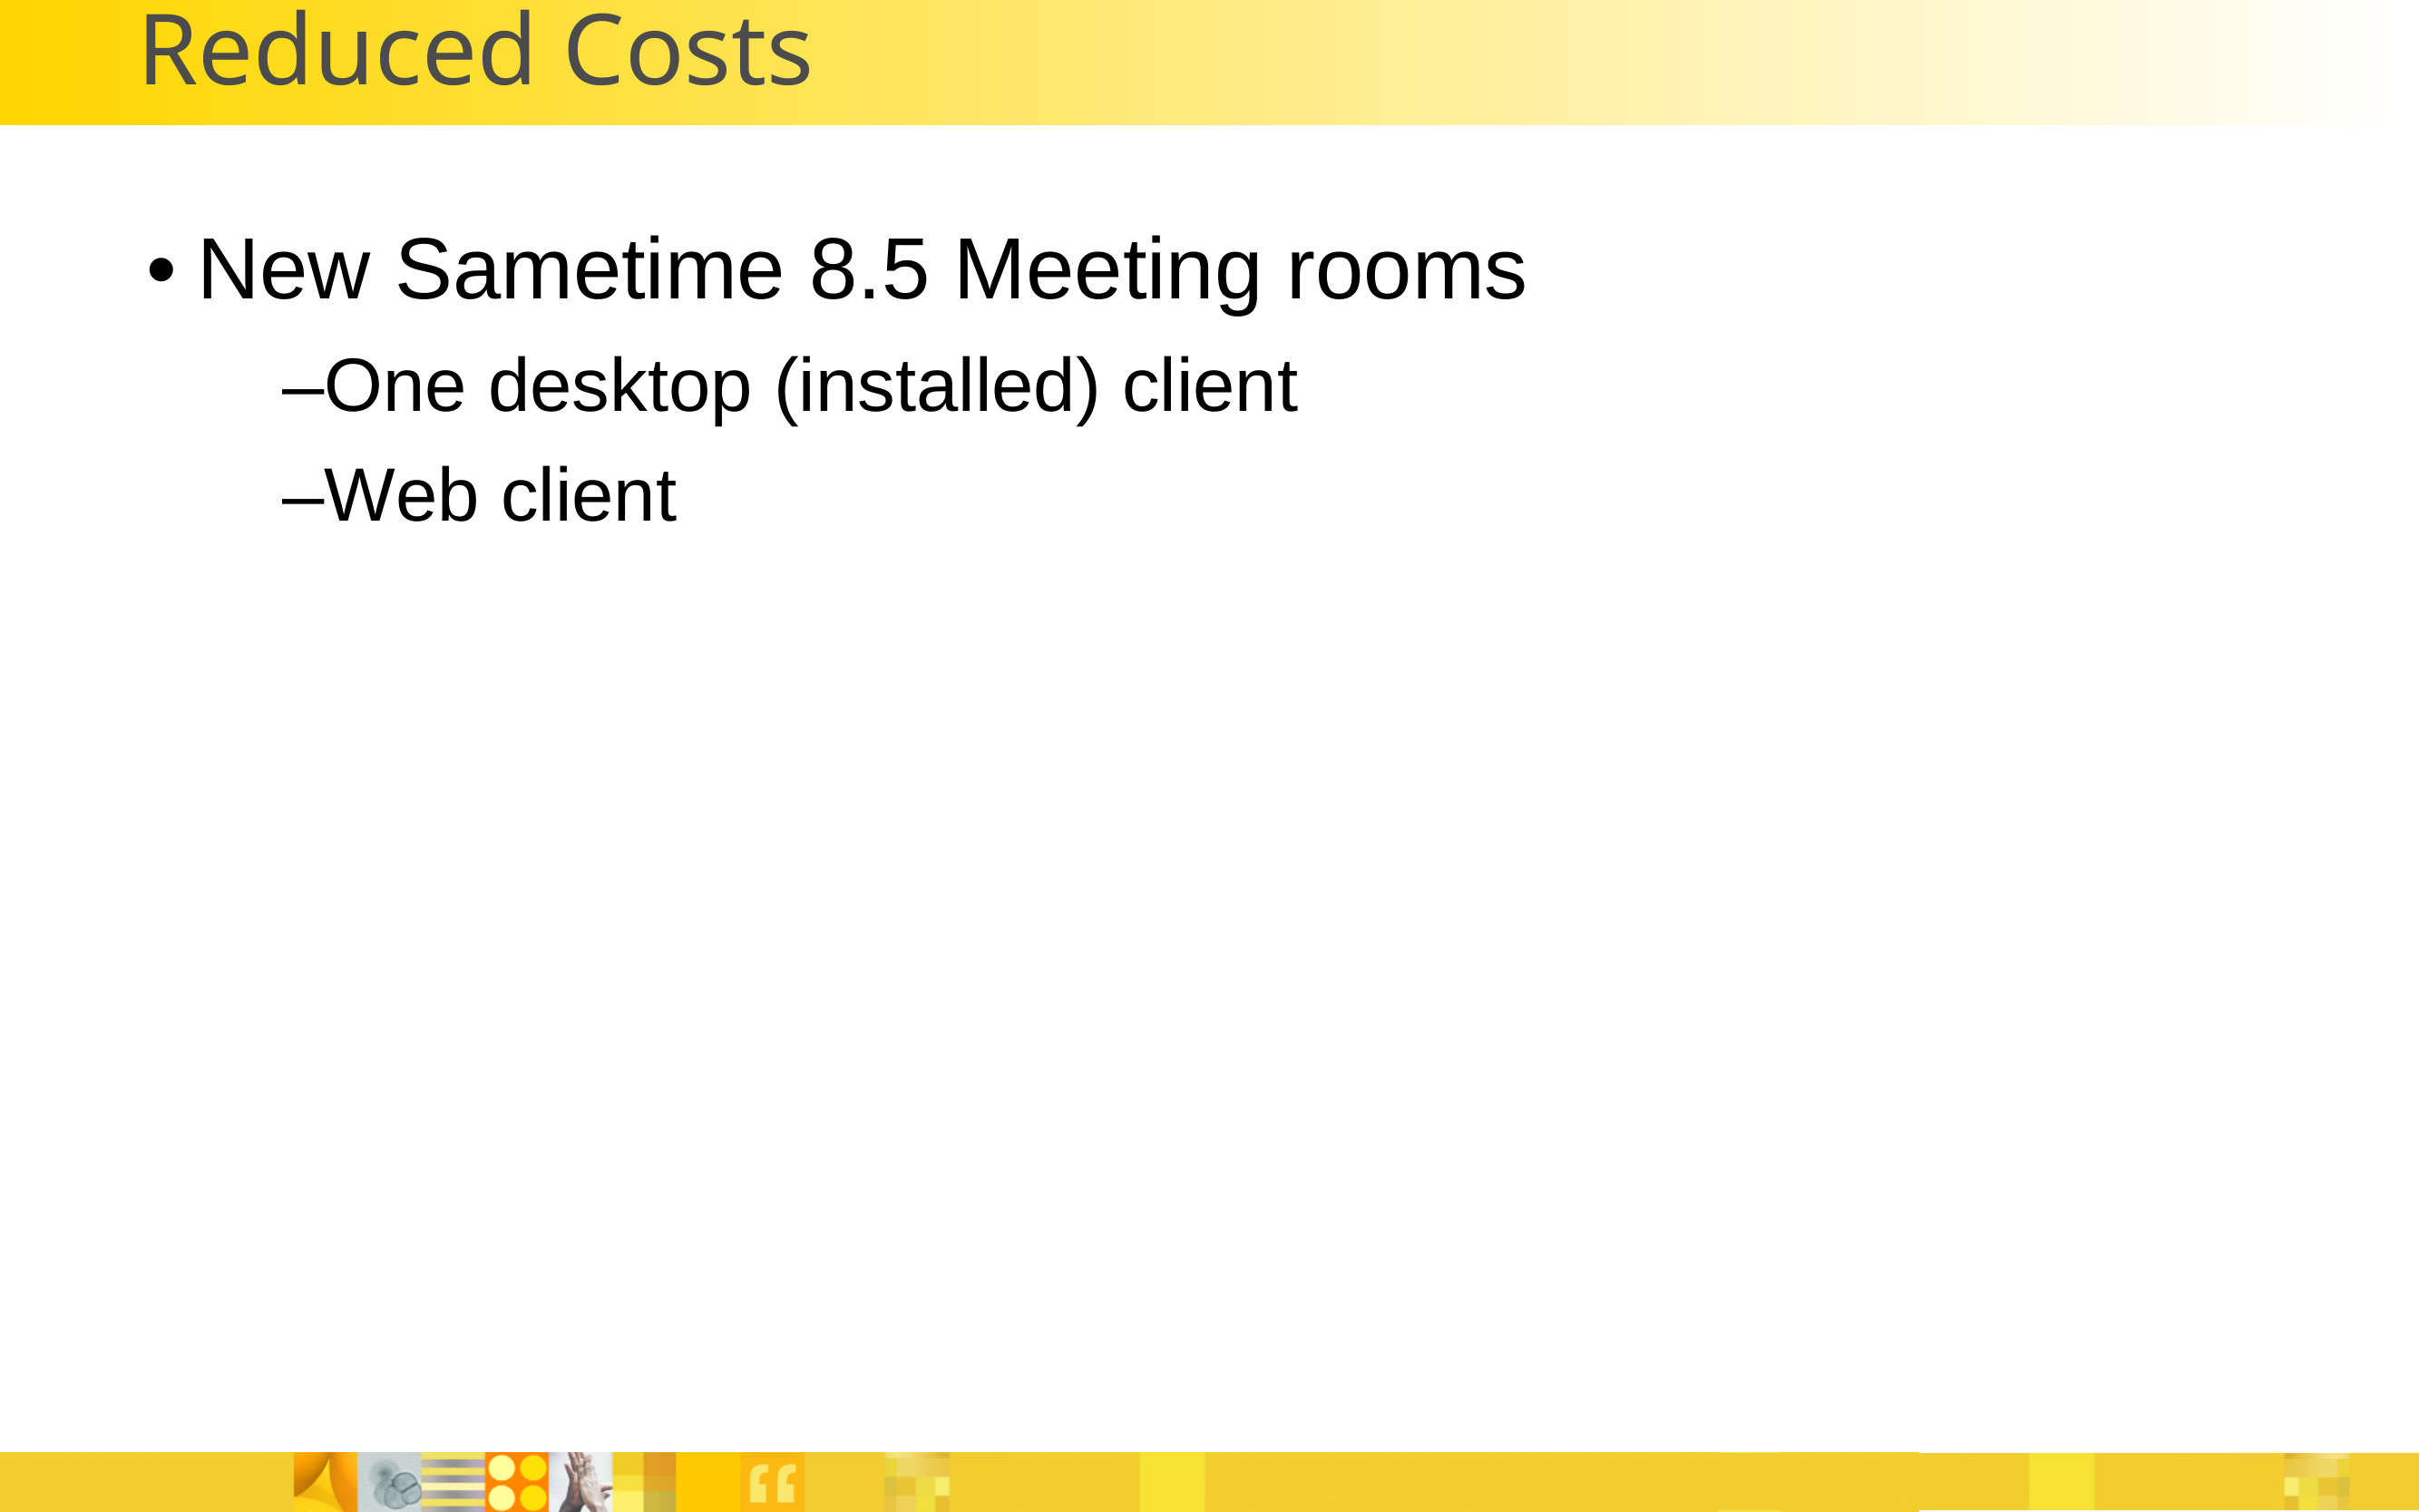

# Reduced Costs
New Sametime 8.5 Meeting rooms
One desktop (installed) client
Web client